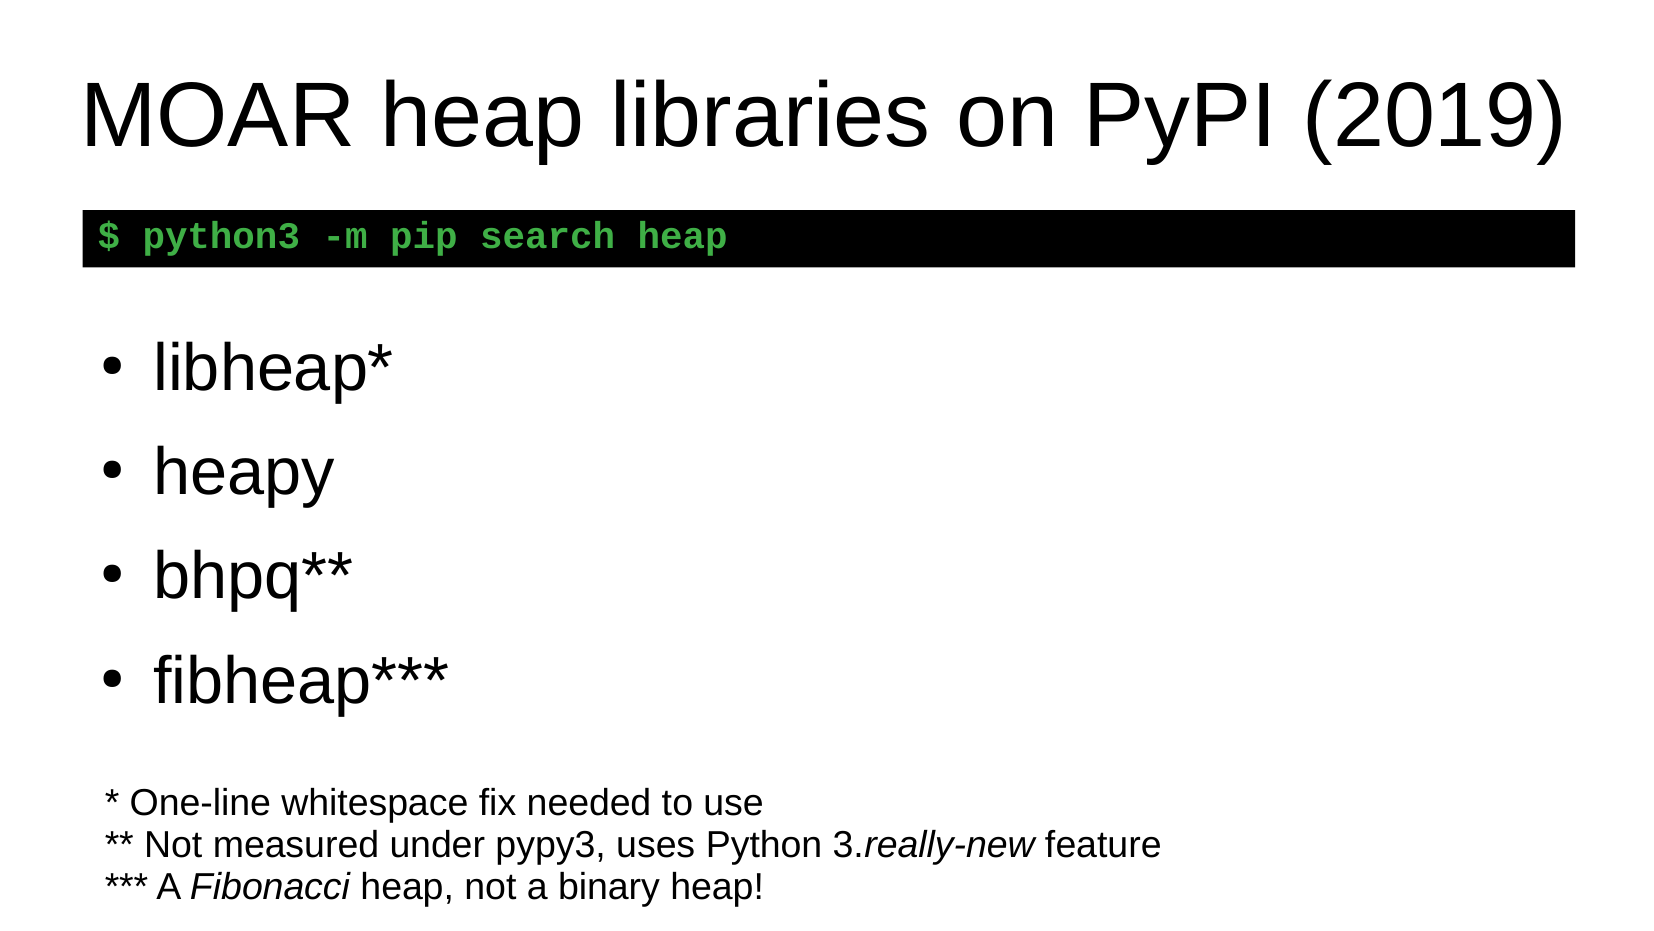

# MOAR heap libraries on PyPI (2019)
$ python3 -m pip search heap
libheap*
heapy
bhpq**
fibheap***
* One-line whitespace fix needed to use
** Not measured under pypy3, uses Python 3.really-new feature
*** A Fibonacci heap, not a binary heap!